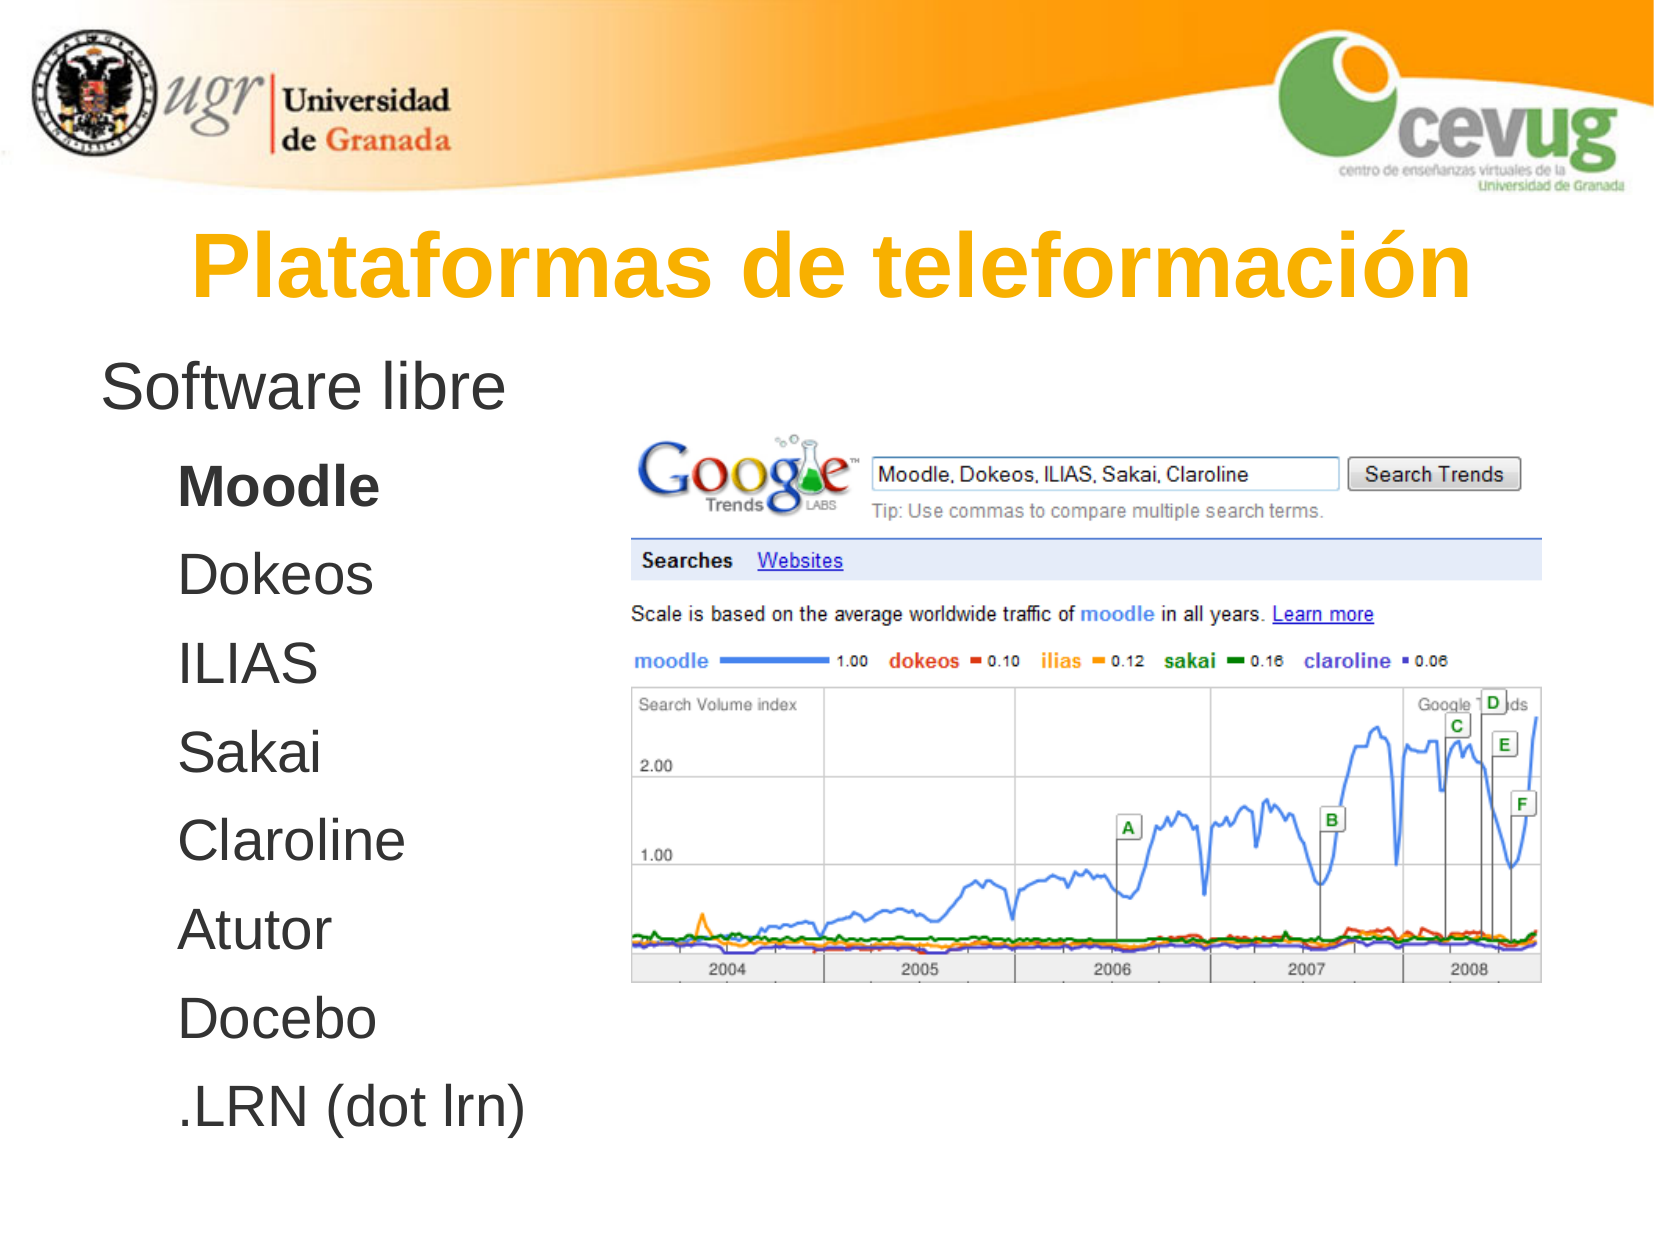

# Plataformas de teleformación
Software libre
Moodle
Dokeos
ILIAS
Sakai
Claroline
Atutor
Docebo
.LRN (dot lrn)